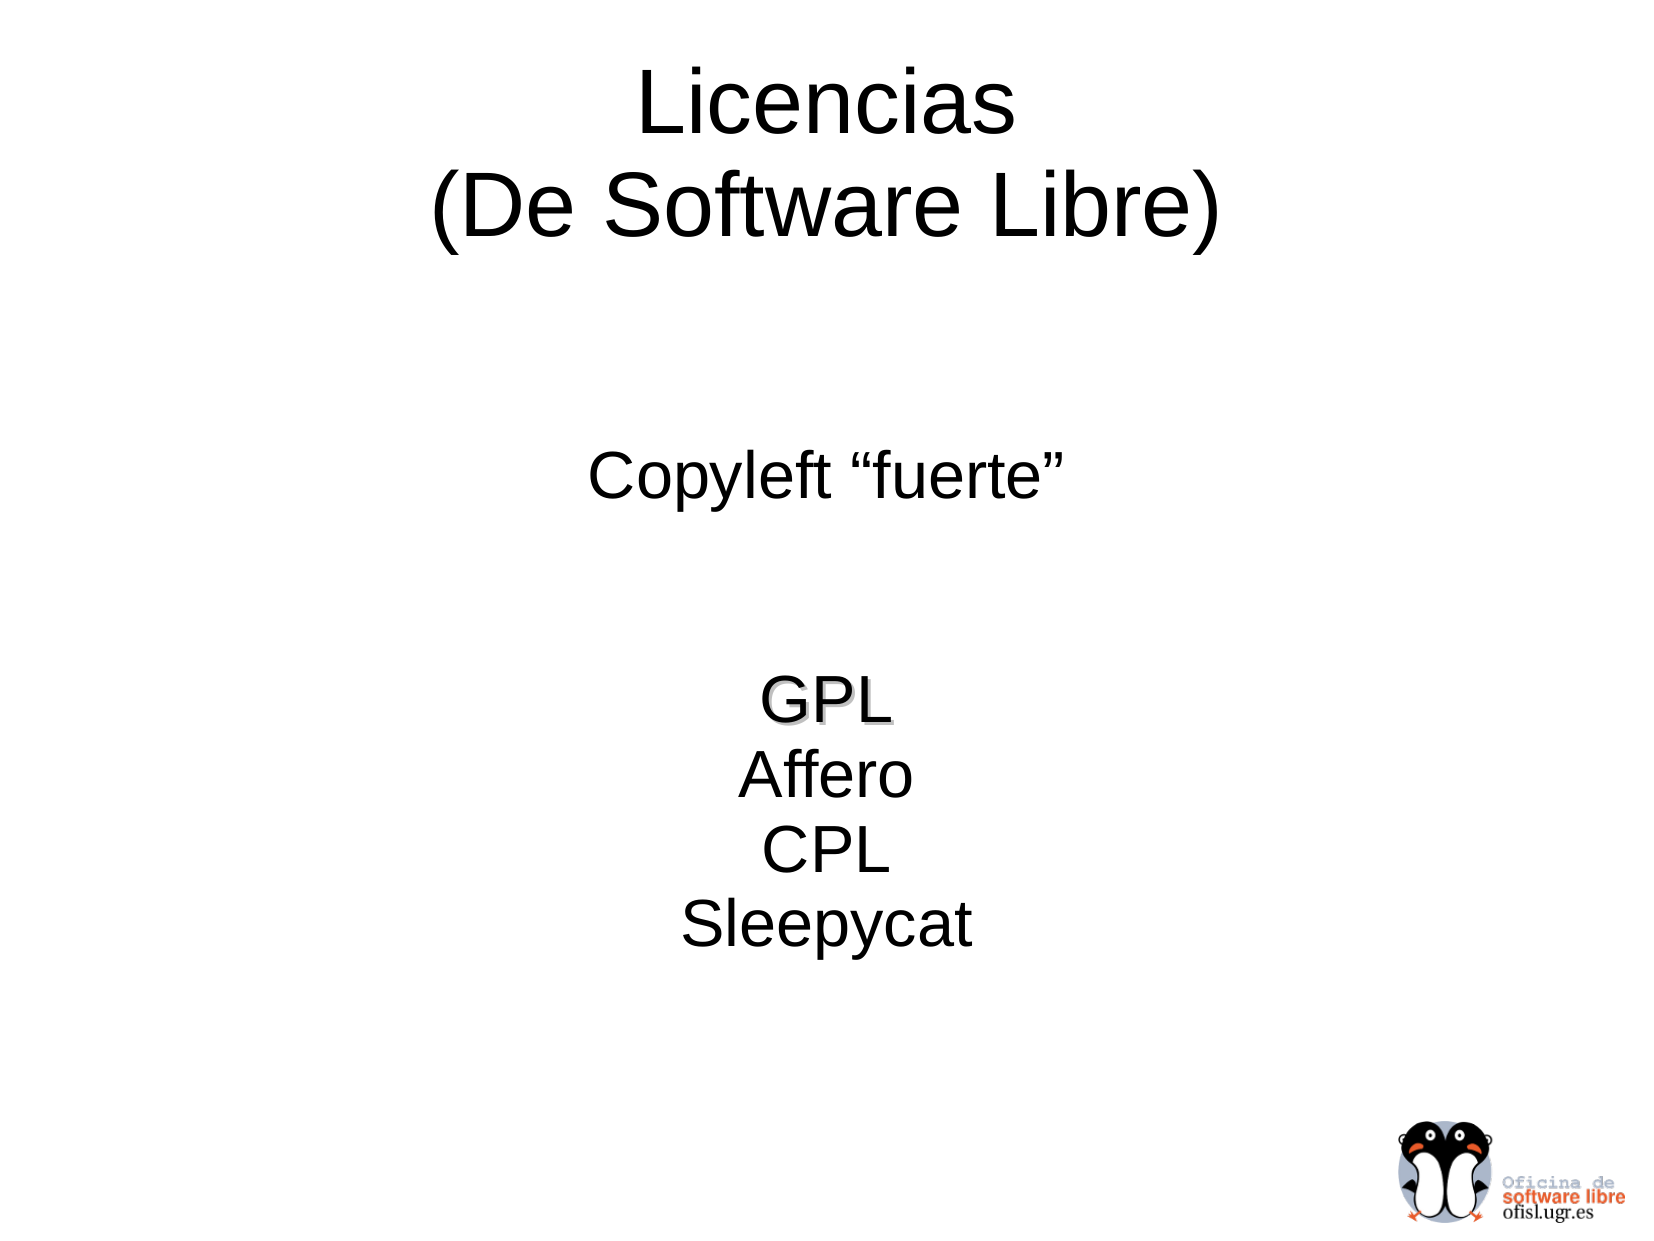

# Licencias (De Software Libre)
Copyleft “fuerte”
GPL
Affero
CPL
Sleepycat